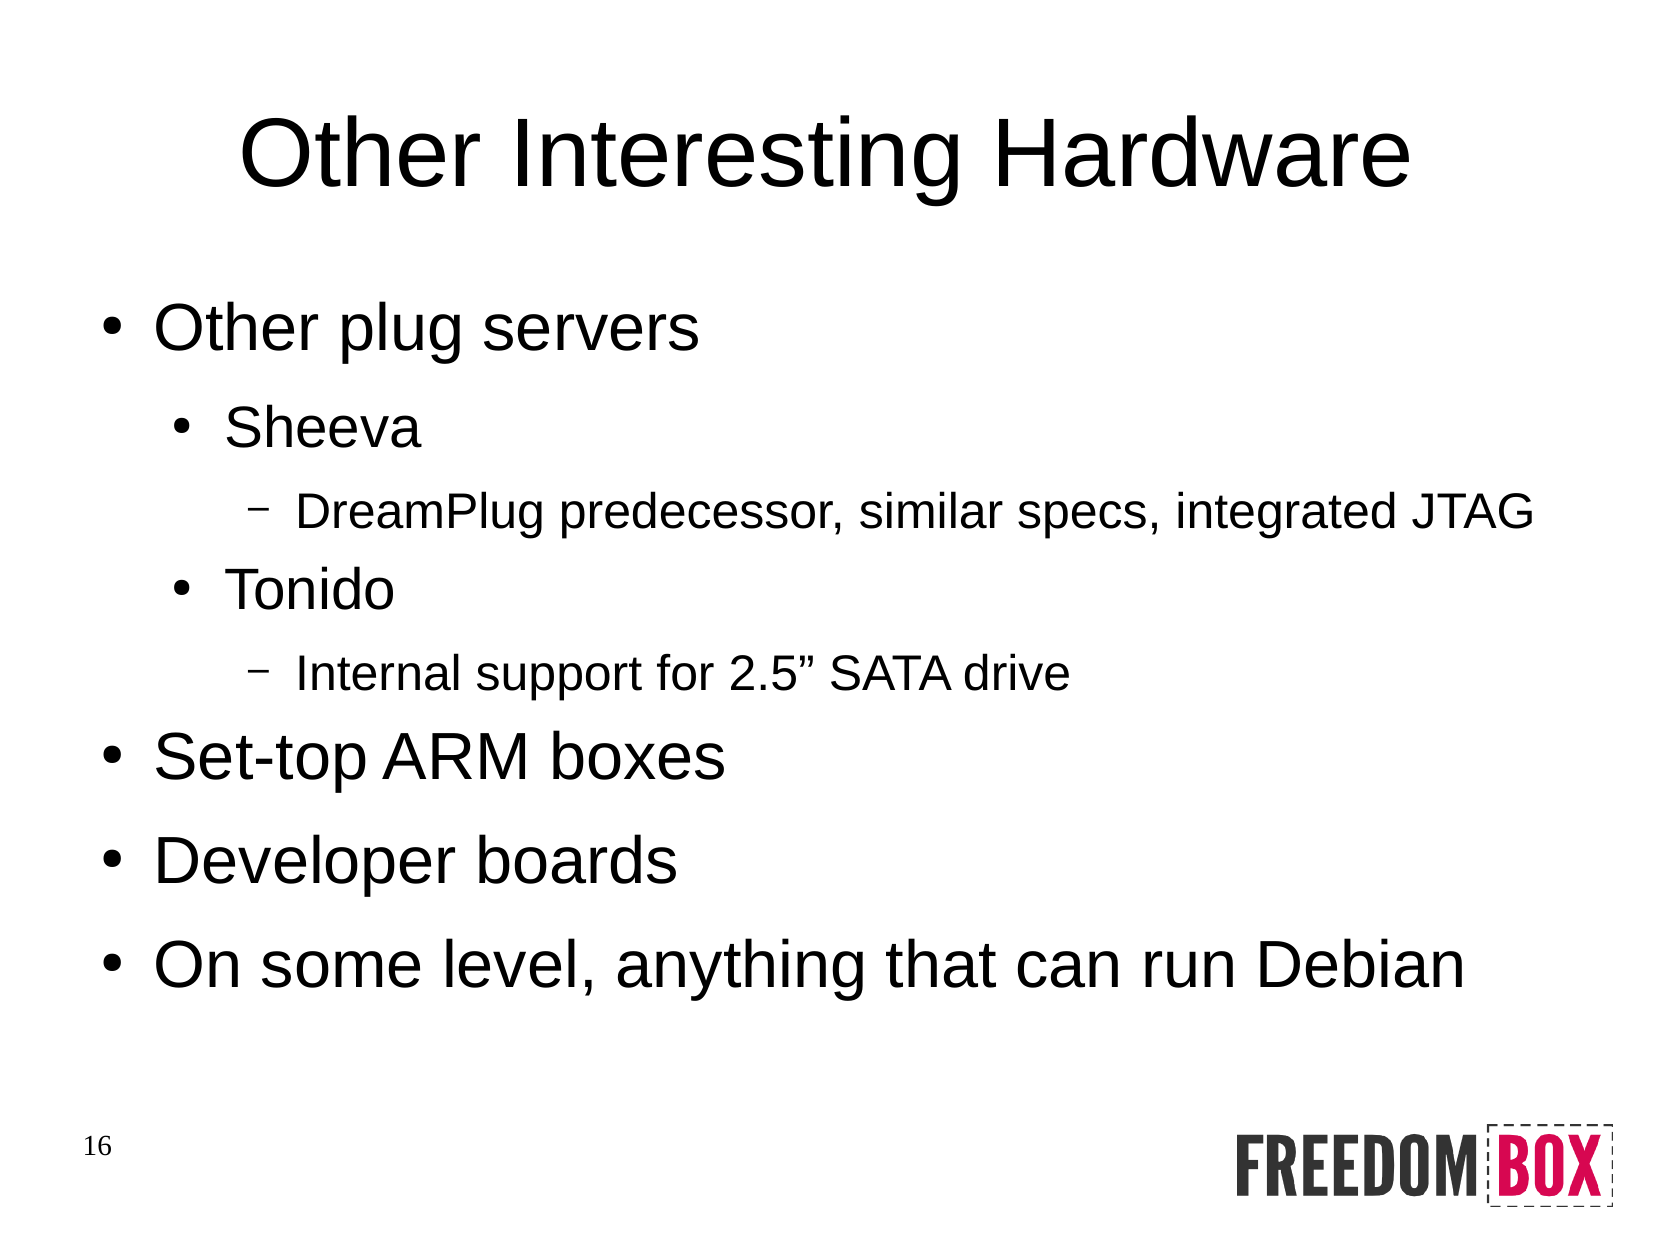

# Other Interesting Hardware
Other plug servers
Sheeva
DreamPlug predecessor, similar specs, integrated JTAG
Tonido
Internal support for 2.5” SATA drive
Set-top ARM boxes
Developer boards
On some level, anything that can run Debian